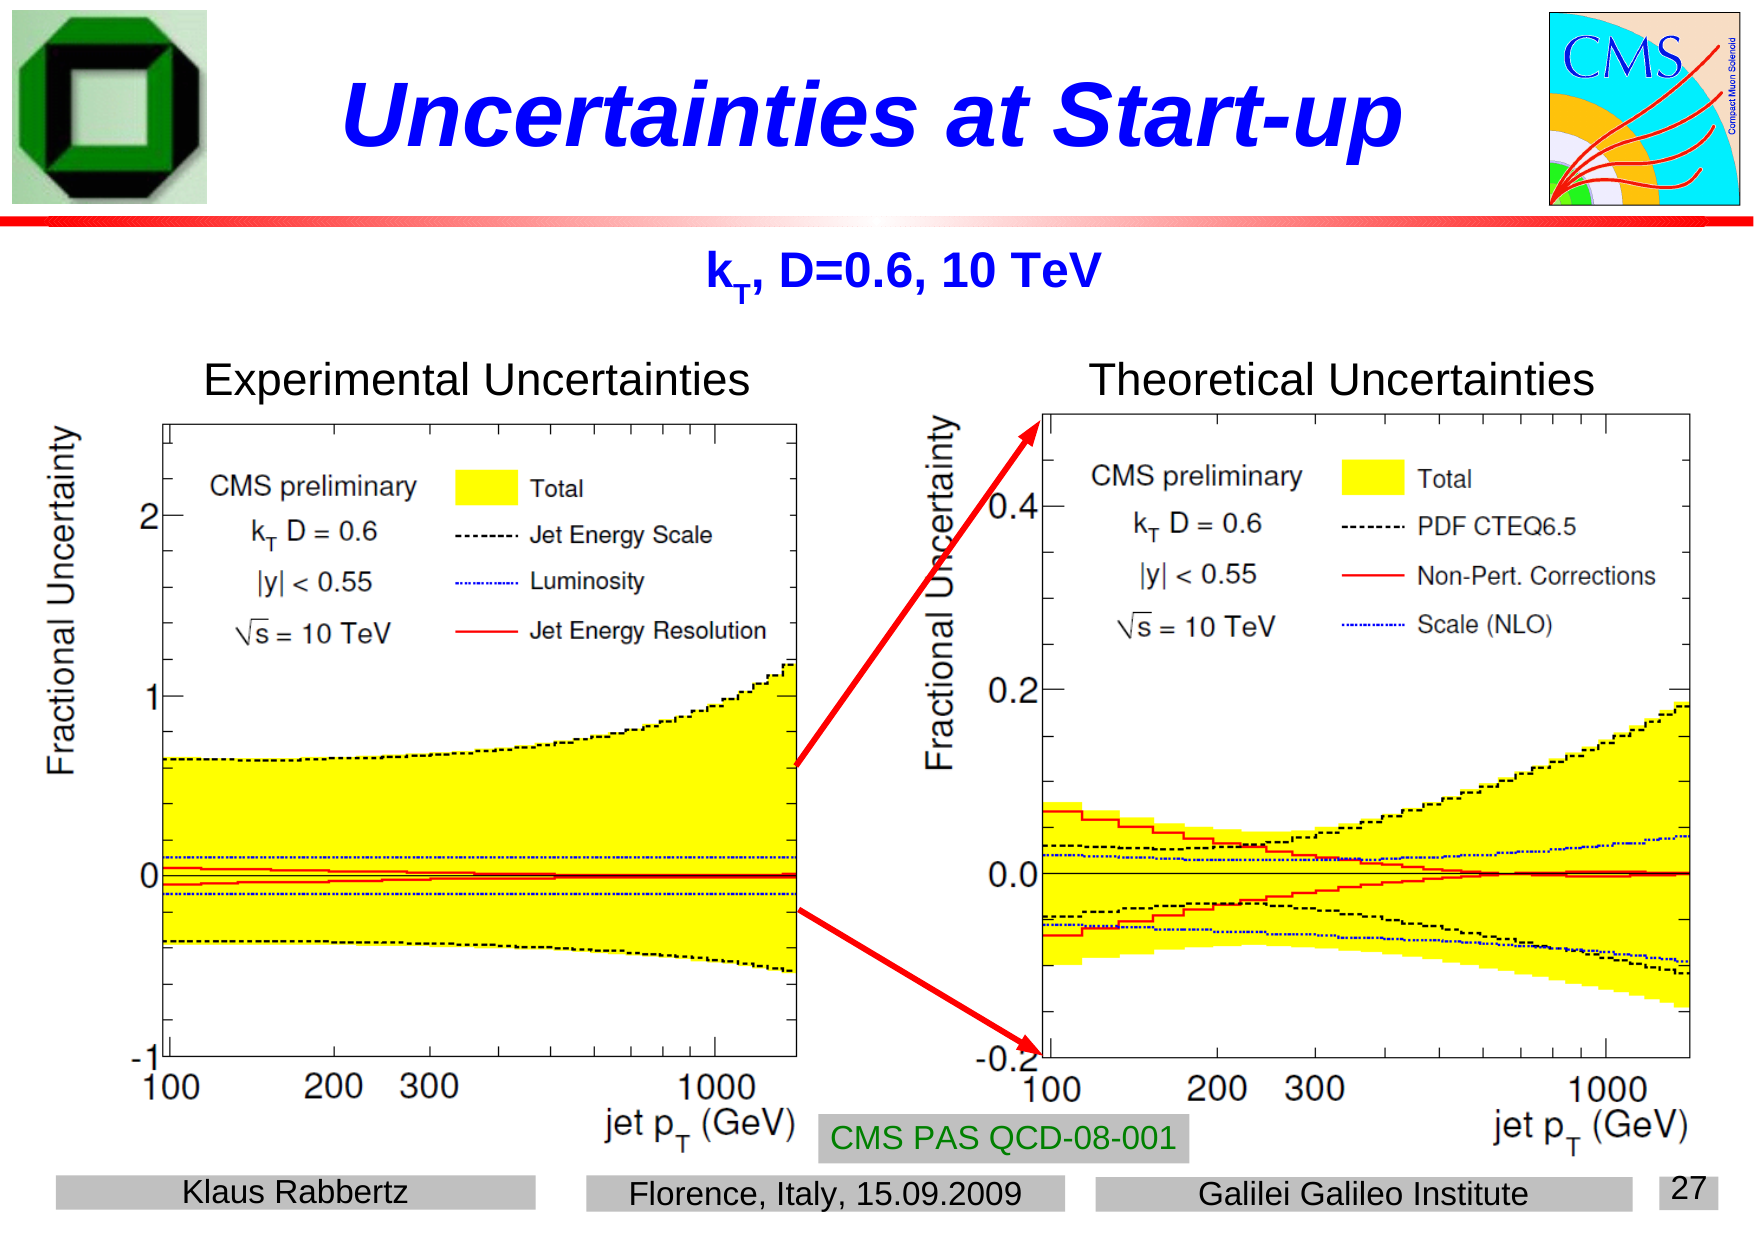

# Uncertainties at Start-up
kT, D=0.6, 10 TeV
Experimental Uncertainties
Theoretical Uncertainties
CMS PAS QCD-08-001